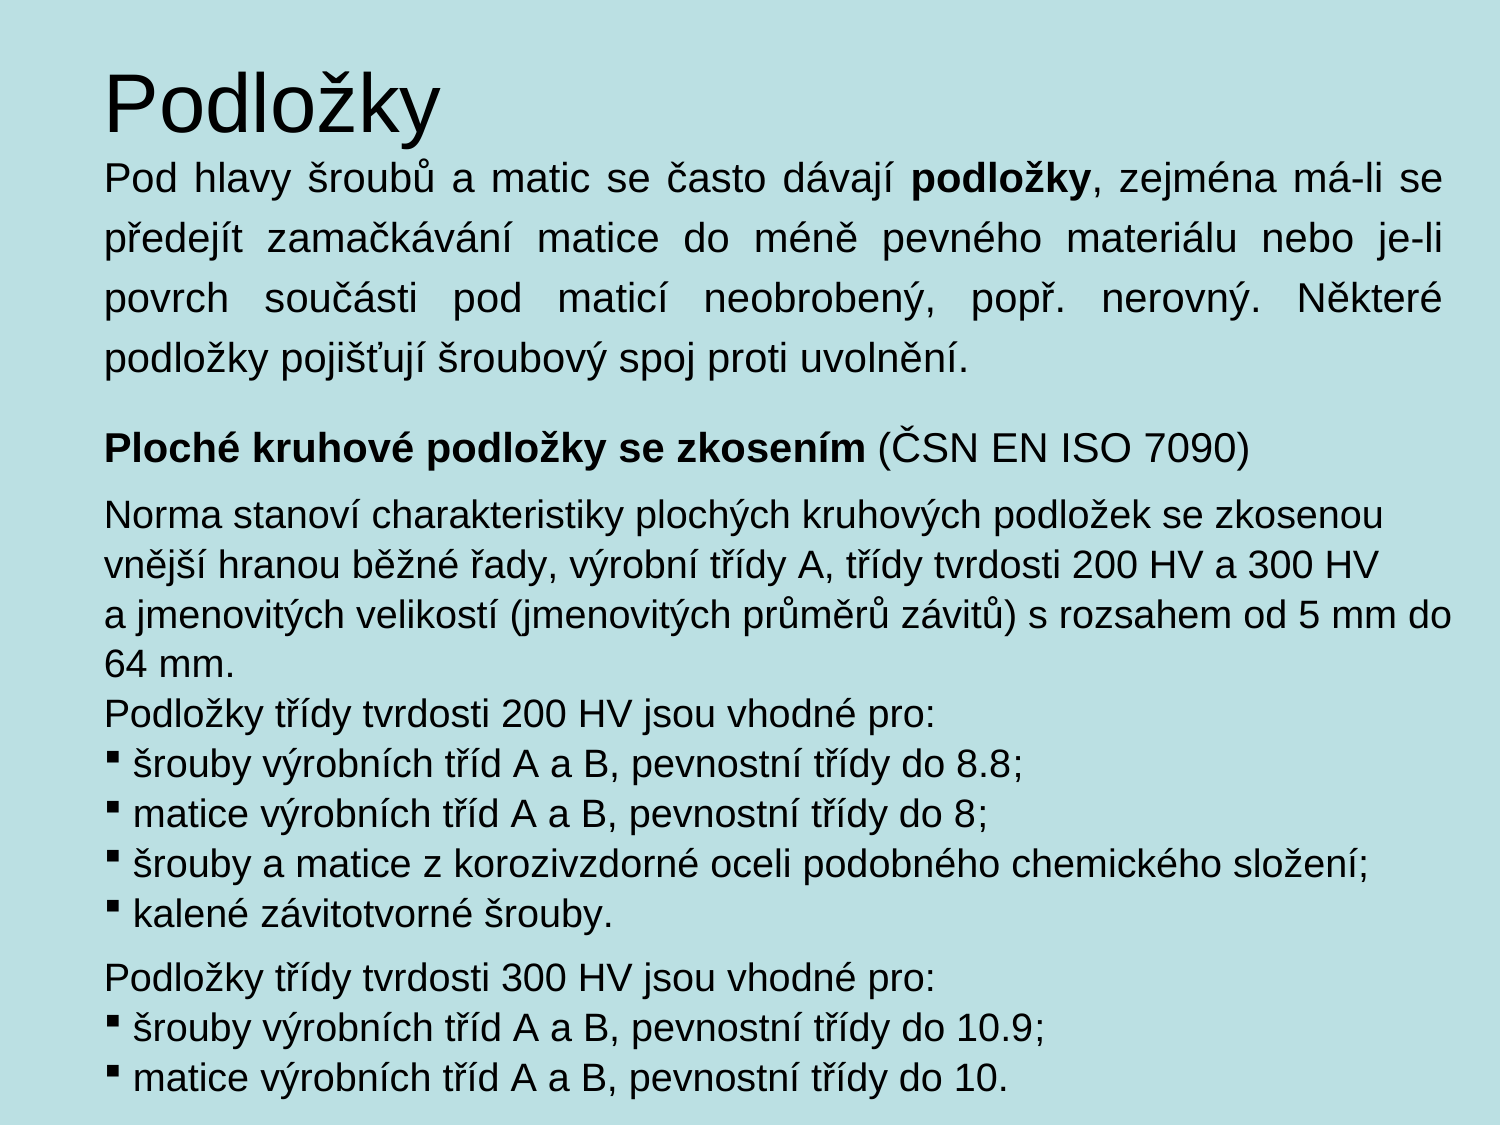

Podložky
Pod hlavy šroubů a matic se často dávají podložky, zejména má-li se předejít zamačkávání matice do méně pevného materiálu nebo je-li povrch součásti pod maticí neobrobený, popř. nerovný. Některé podložky pojišťují šroubový spoj proti uvolnění.
Ploché kruhové podložky se zkosením (ČSN EN ISO 7090)
Norma stanoví charakteristiky plochých kruhových podložek se zkosenou vnější hranou běžné řady, výrobní třídy A, třídy tvrdosti 200 HV a 300 HV
a jmenovitých velikostí (jmenovitých průměrů závitů) s rozsahem od 5 mm do 64 mm.
Podložky třídy tvrdosti 200 HV jsou vhodné pro:
 šrouby výrobních tříd A a B, pevnostní třídy do 8.8;
 matice výrobních tříd A a B, pevnostní třídy do 8;
 šrouby a matice z korozivzdorné oceli podobného chemického složení;
 kalené závitotvorné šrouby.
Podložky třídy tvrdosti 300 HV jsou vhodné pro:
 šrouby výrobních tříd A a B, pevnostní třídy do 10.9;
 matice výrobních tříd A a B, pevnostní třídy do 10.